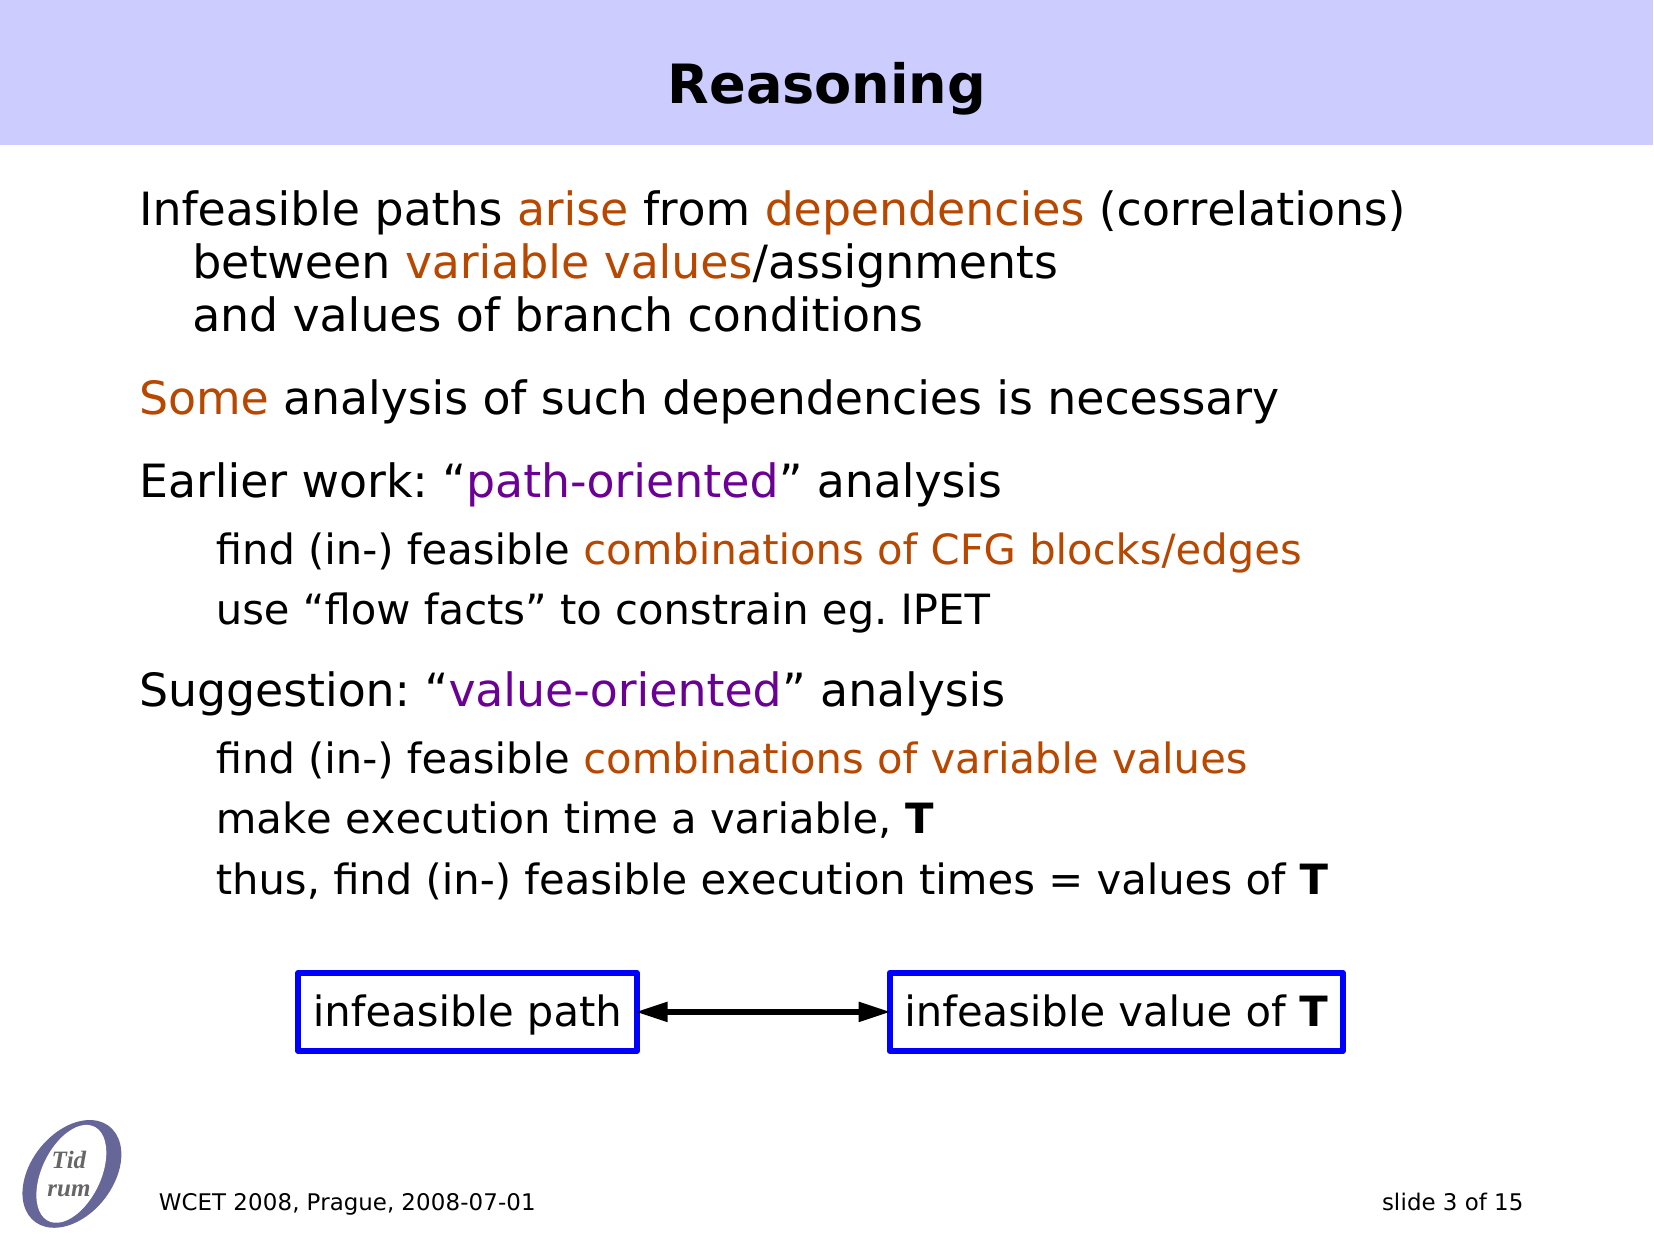

# Reasoning
Infeasible paths arise from dependencies (correlations) between variable values/assignments
and values of branch conditions
Some analysis of such dependencies is necessary
Earlier work: “path-oriented” analysis
find (in-) feasible combinations of CFG blocks/edges
use “flow facts” to constrain eg. IPET
Suggestion: “value-oriented” analysis
find (in-) feasible combinations of variable values
make execution time a variable, T
thus, find (in-) feasible execution times = values of T
infeasible path
infeasible value of T